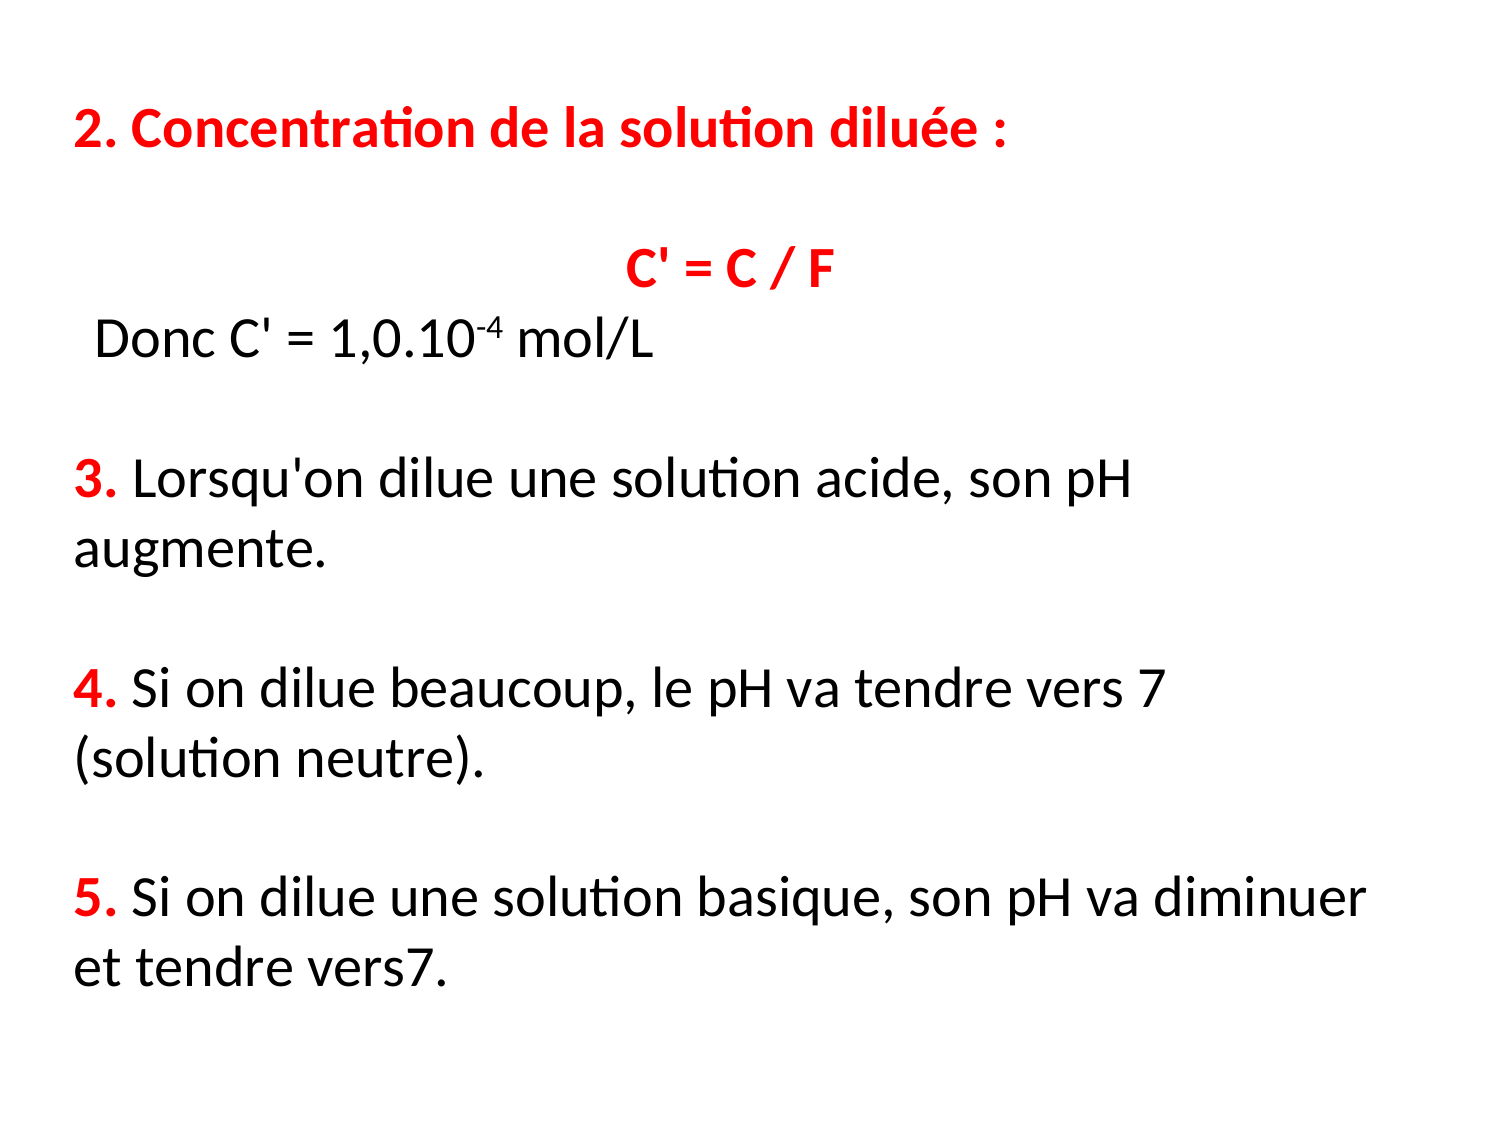

2. Concentration de la solution diluée :
C' = C / F
Donc C' = 1,0.10-4 mol/L
3. Lorsqu'on dilue une solution acide, son pH augmente.
4. Si on dilue beaucoup, le pH va tendre vers 7 (solution neutre).
5. Si on dilue une solution basique, son pH va diminuer et tendre vers7.